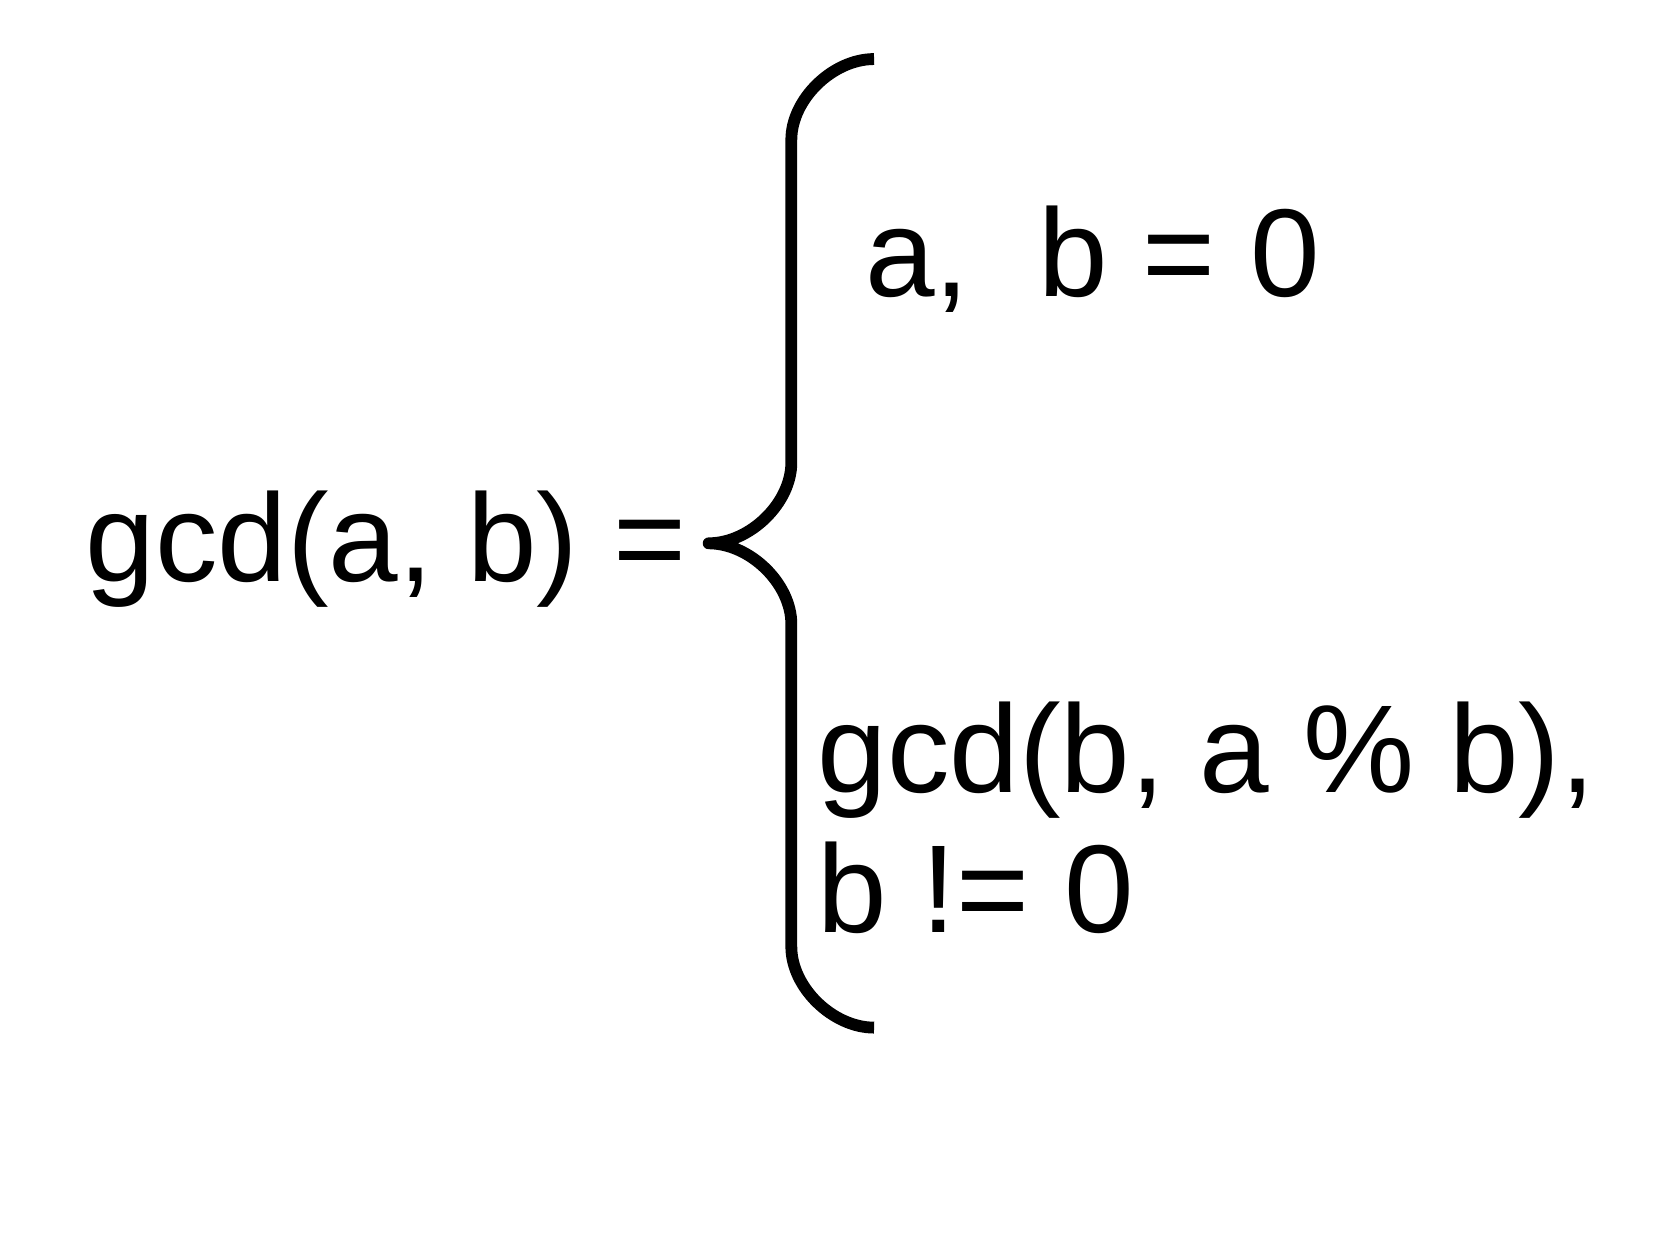

a, b = 0
gcd(a, b) =
gcd(b, a % b),
b != 0